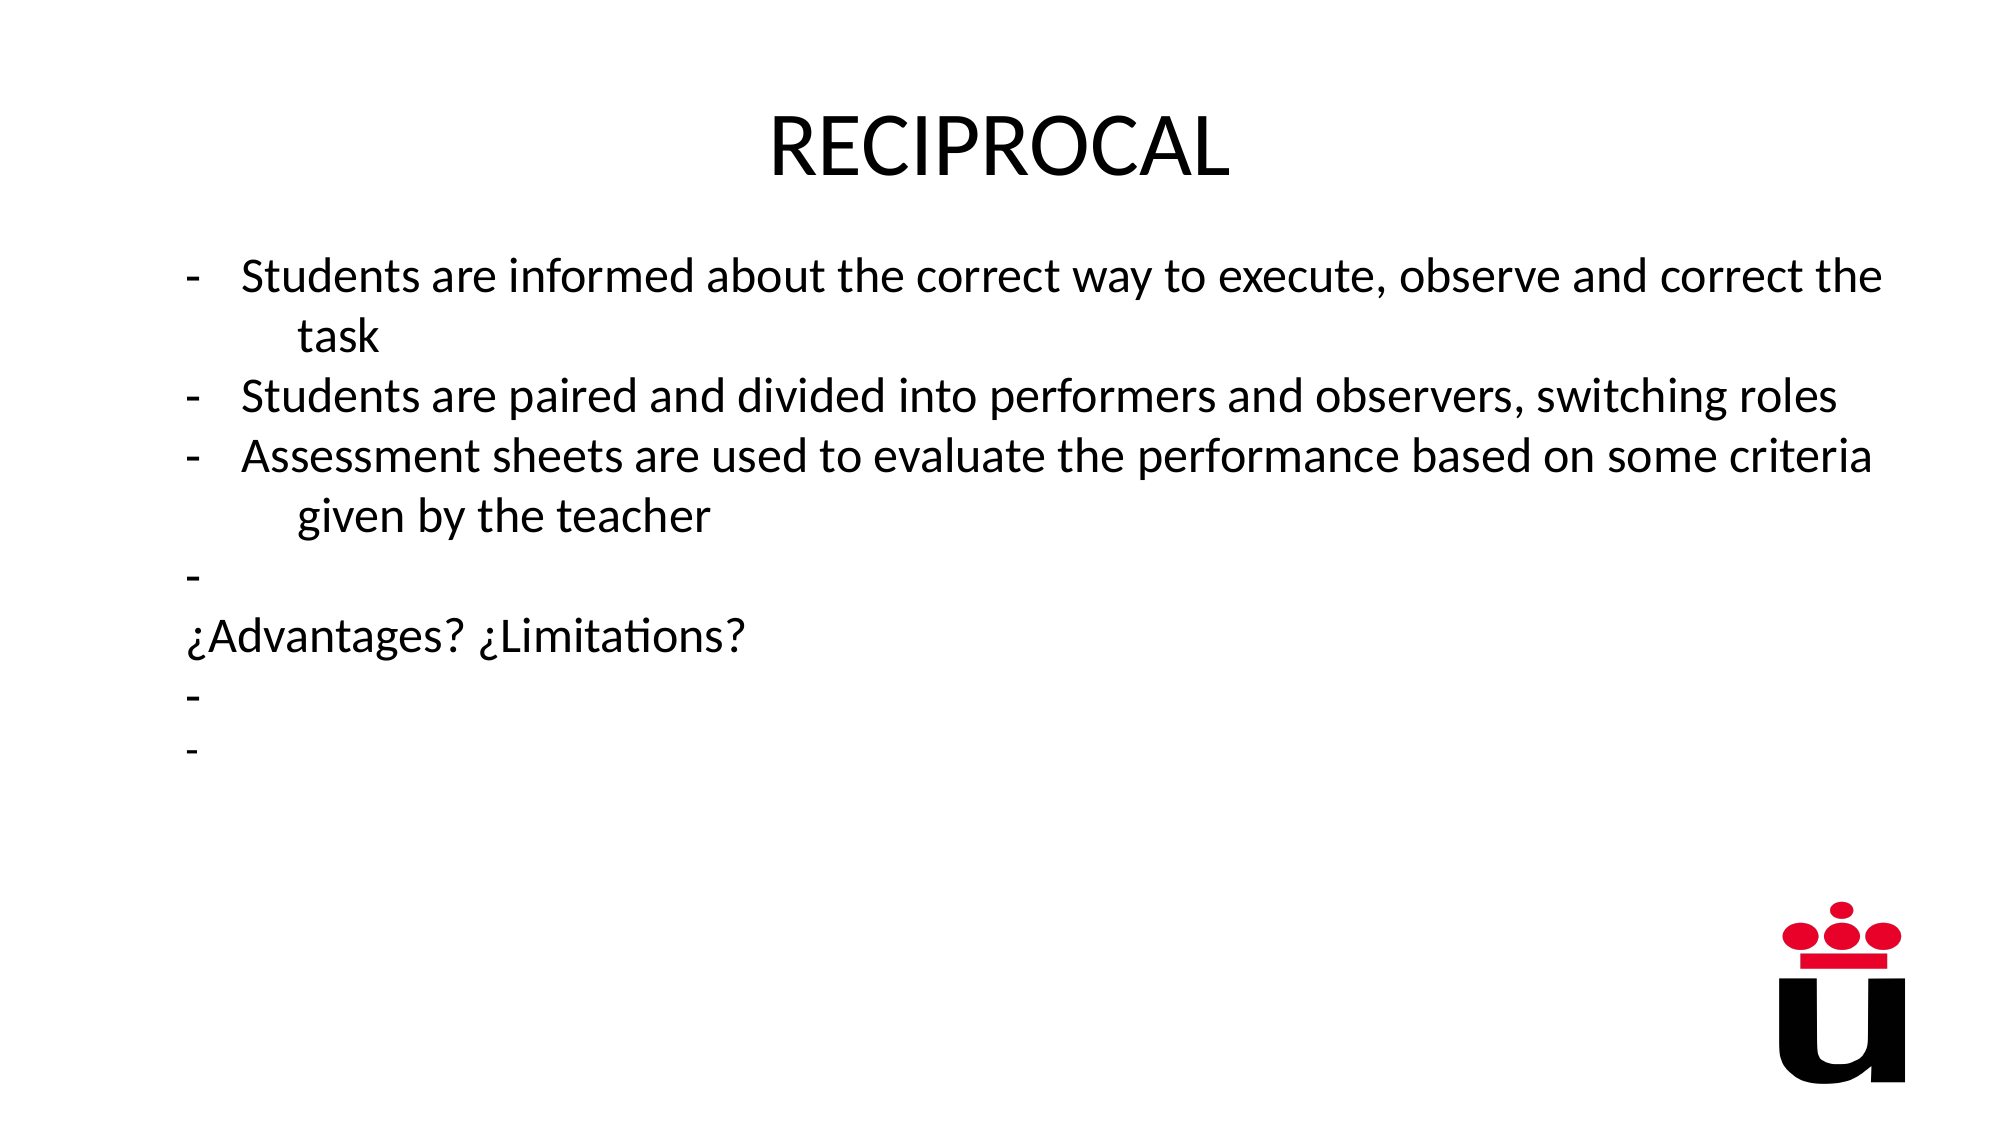

RECIPROCAL
Students are informed about the correct way to execute, observe and correct the task
Students are paired and divided into performers and observers, switching roles
Assessment sheets are used to evaluate the performance based on some criteria given by the teacher
¿Advantages? ¿Limitations?